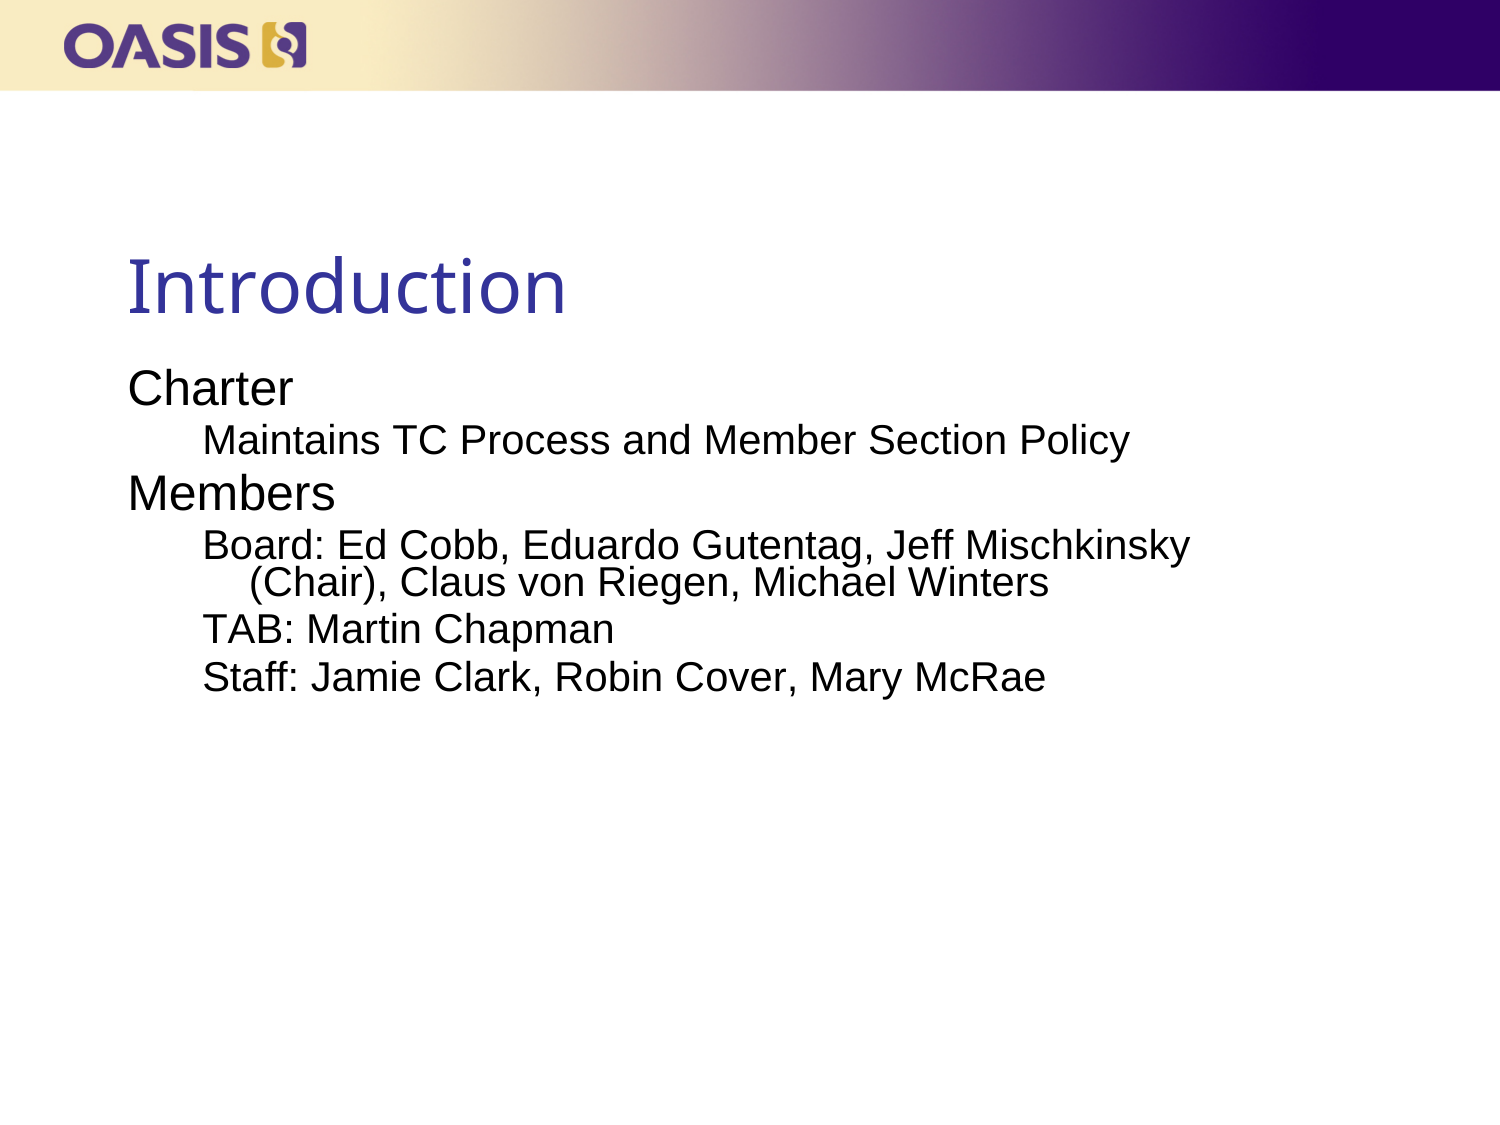

# Introduction
Charter
Maintains TC Process and Member Section Policy
Members
Board: Ed Cobb, Eduardo Gutentag, Jeff Mischkinsky (Chair), Claus von Riegen, Michael Winters
TAB: Martin Chapman
Staff: Jamie Clark, Robin Cover, Mary McRae